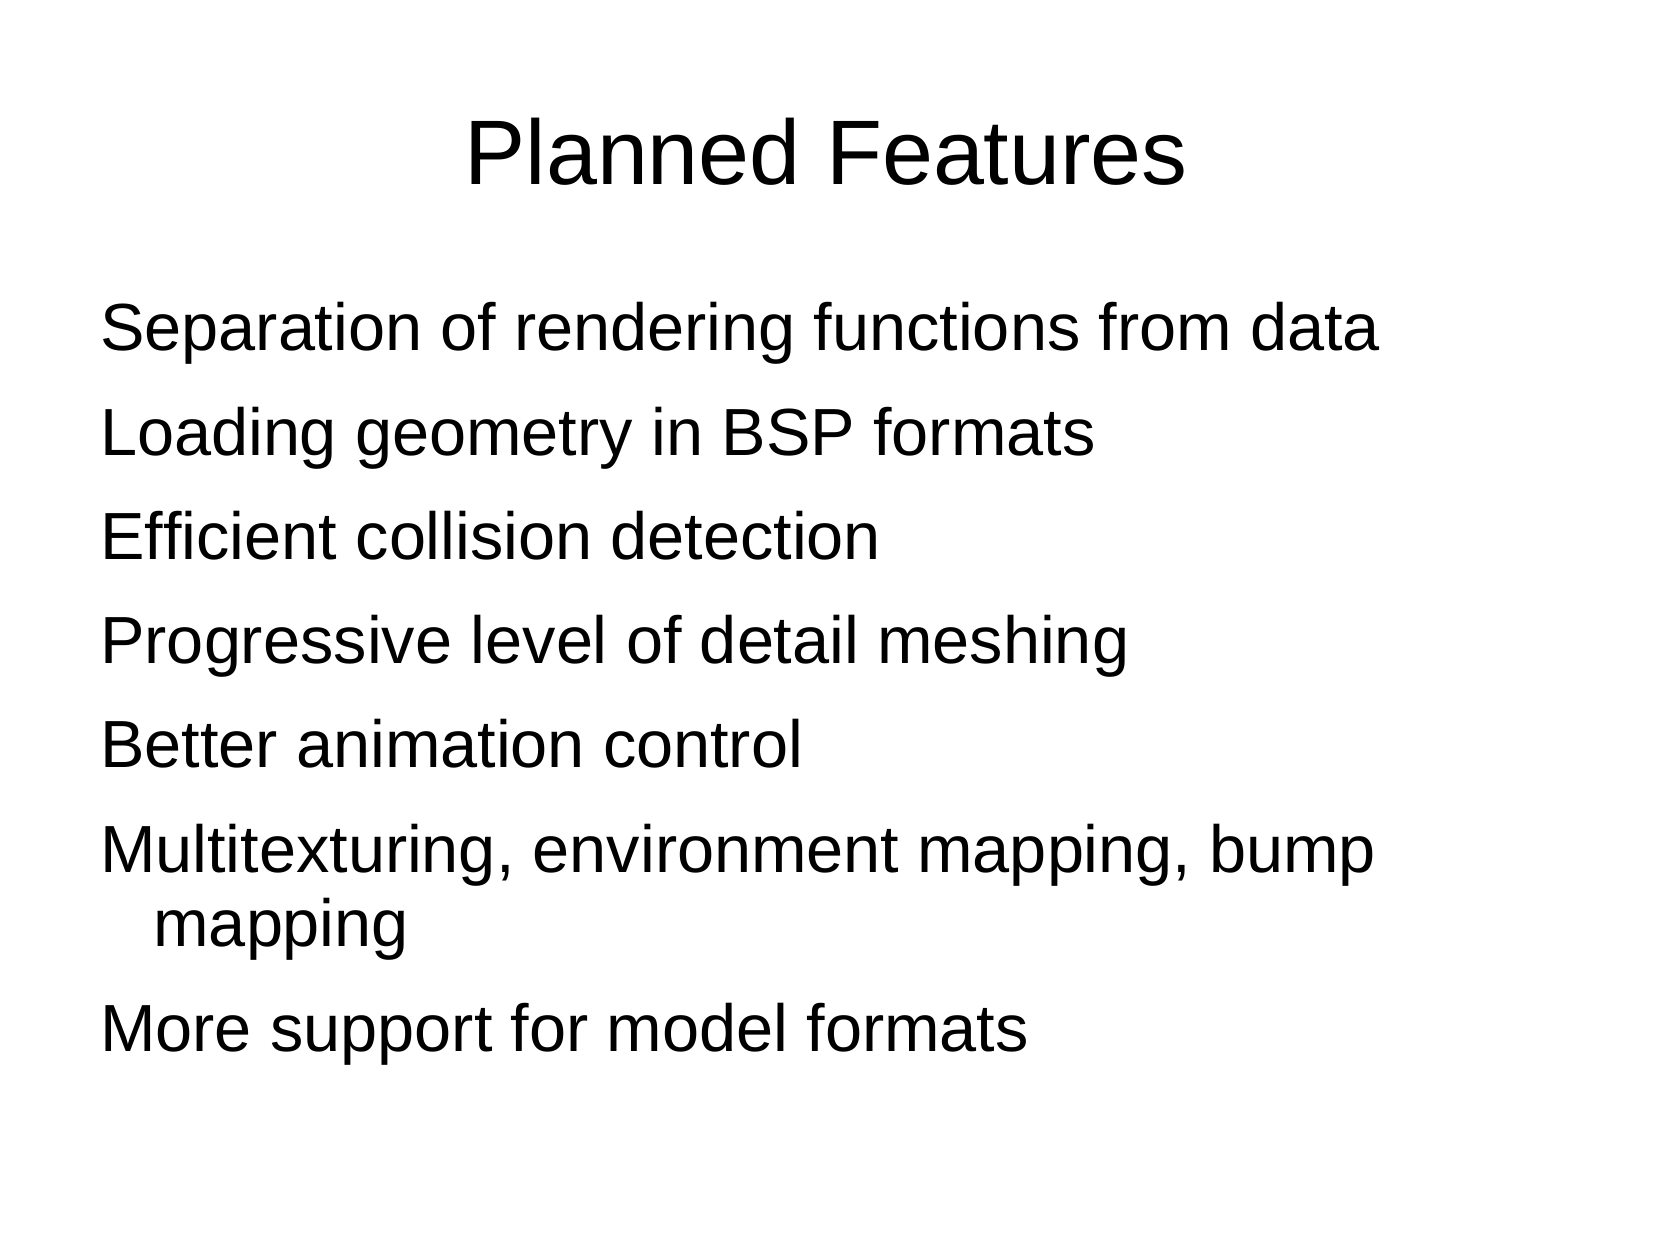

# Planned Features
Separation of rendering functions from data
Loading geometry in BSP formats
Efficient collision detection
Progressive level of detail meshing
Better animation control
Multitexturing, environment mapping, bump mapping
More support for model formats